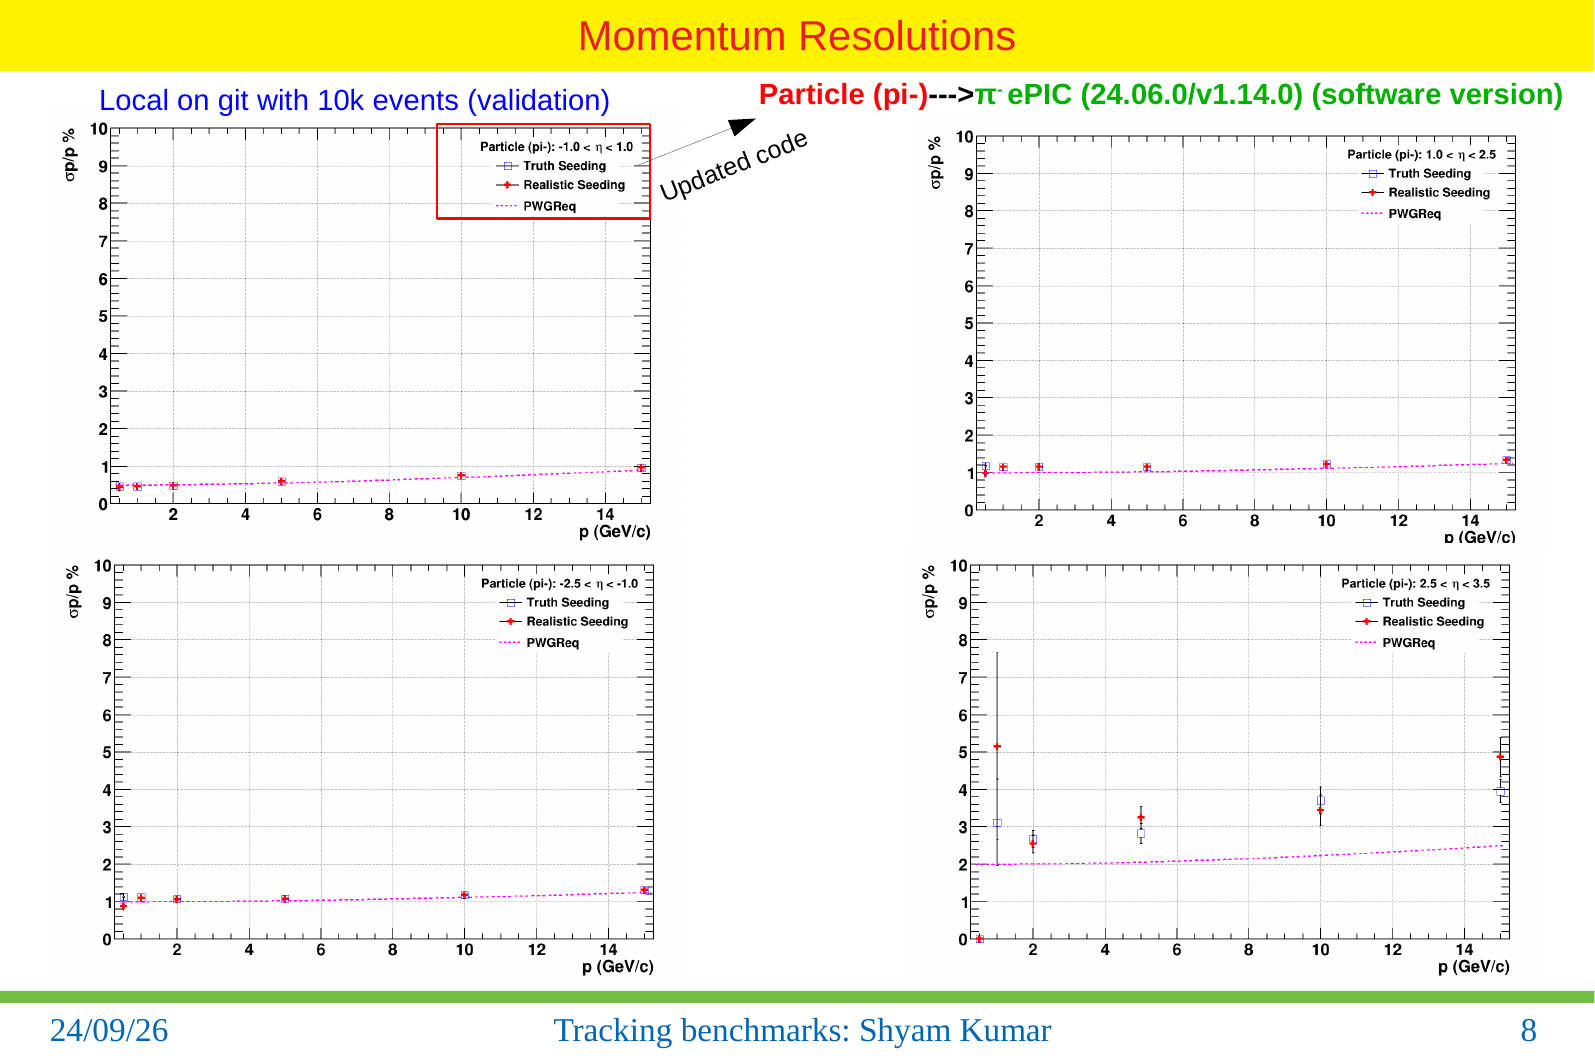

# Momentum Resolutions
Particle (pi-)--->π- ePIC (24.06.0/v1.14.0) (software version)
Local on git with 10k events (validation)
Updated code
Tracking benchmarks: Shyam Kumar
8